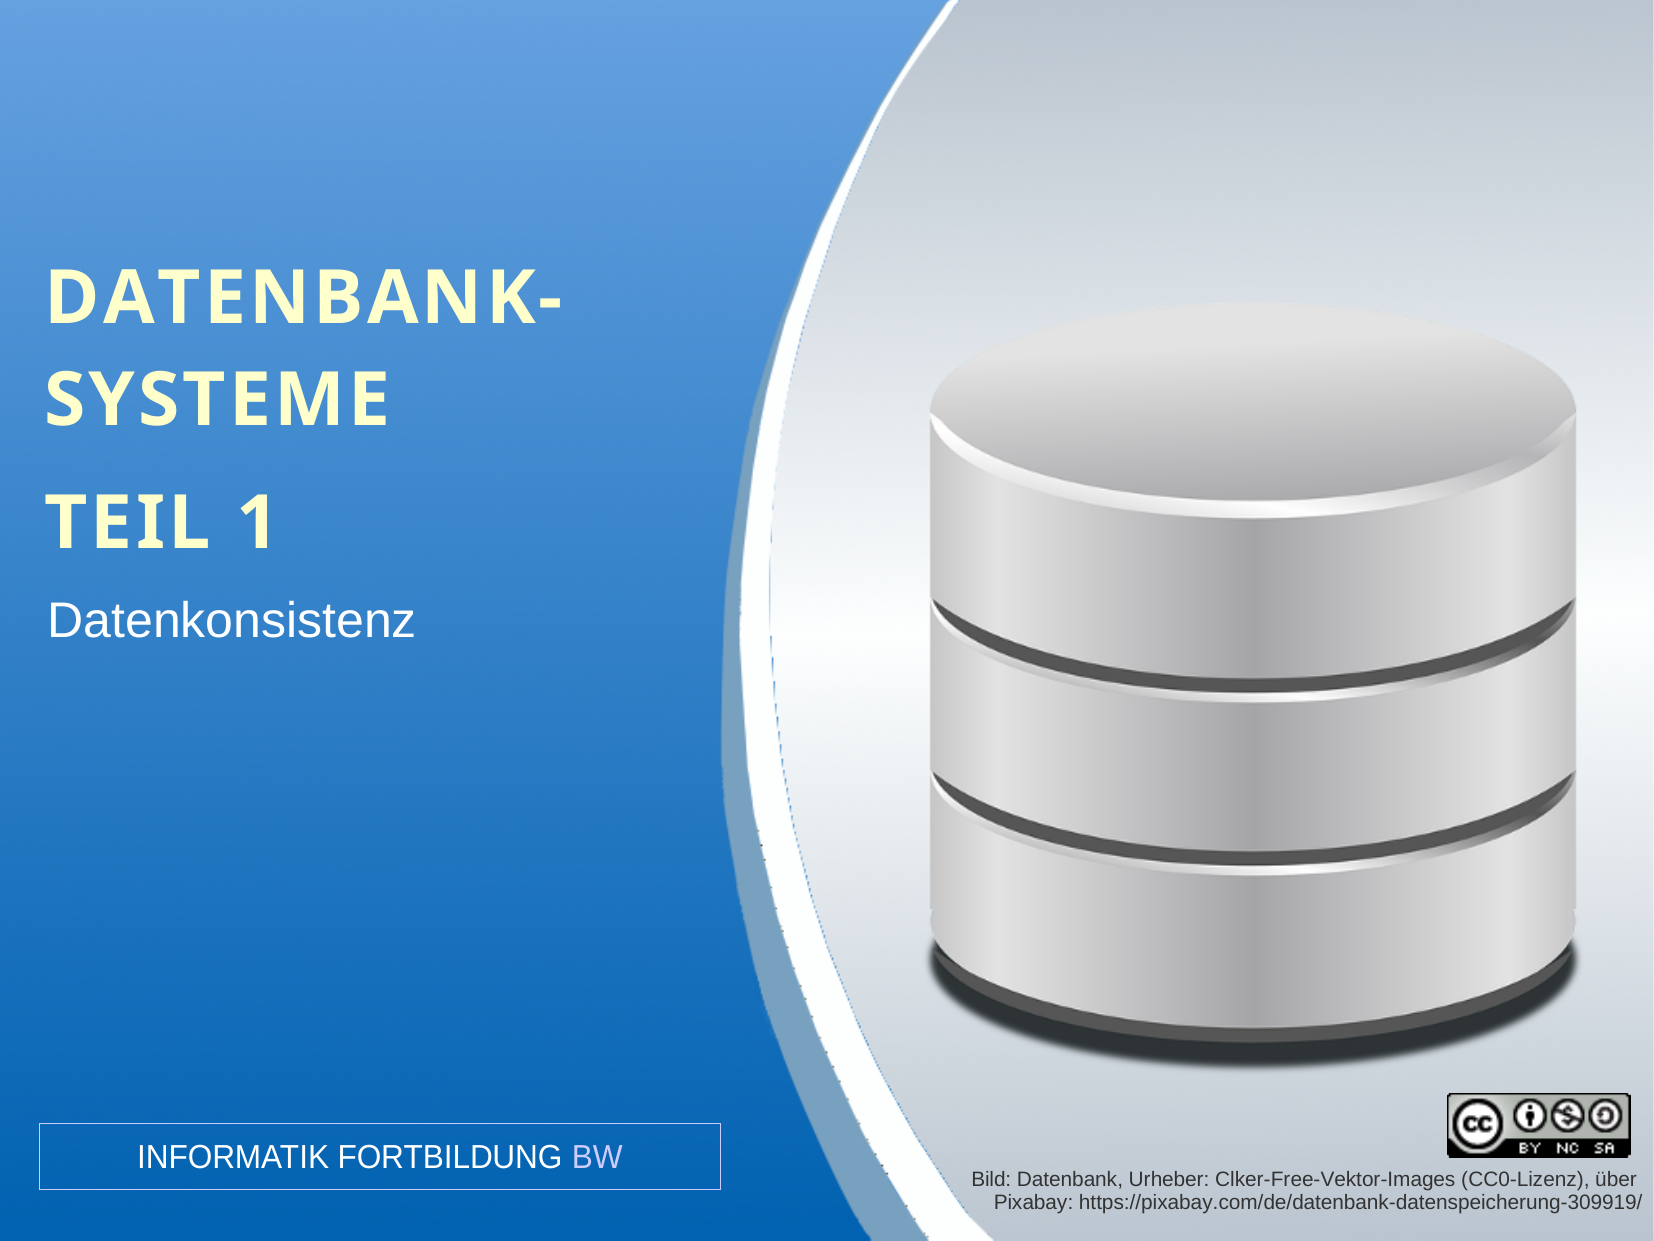

Datenbank-systeme
Teil 1
Datenkonsistenz
INFORMATIK FORTBILDUNG BW
Bild: Datenbank, Urheber: Clker-Free-Vektor-Images (CC0-Lizenz), über
Pixabay: https://pixabay.com/de/datenbank-datenspeicherung-309919/